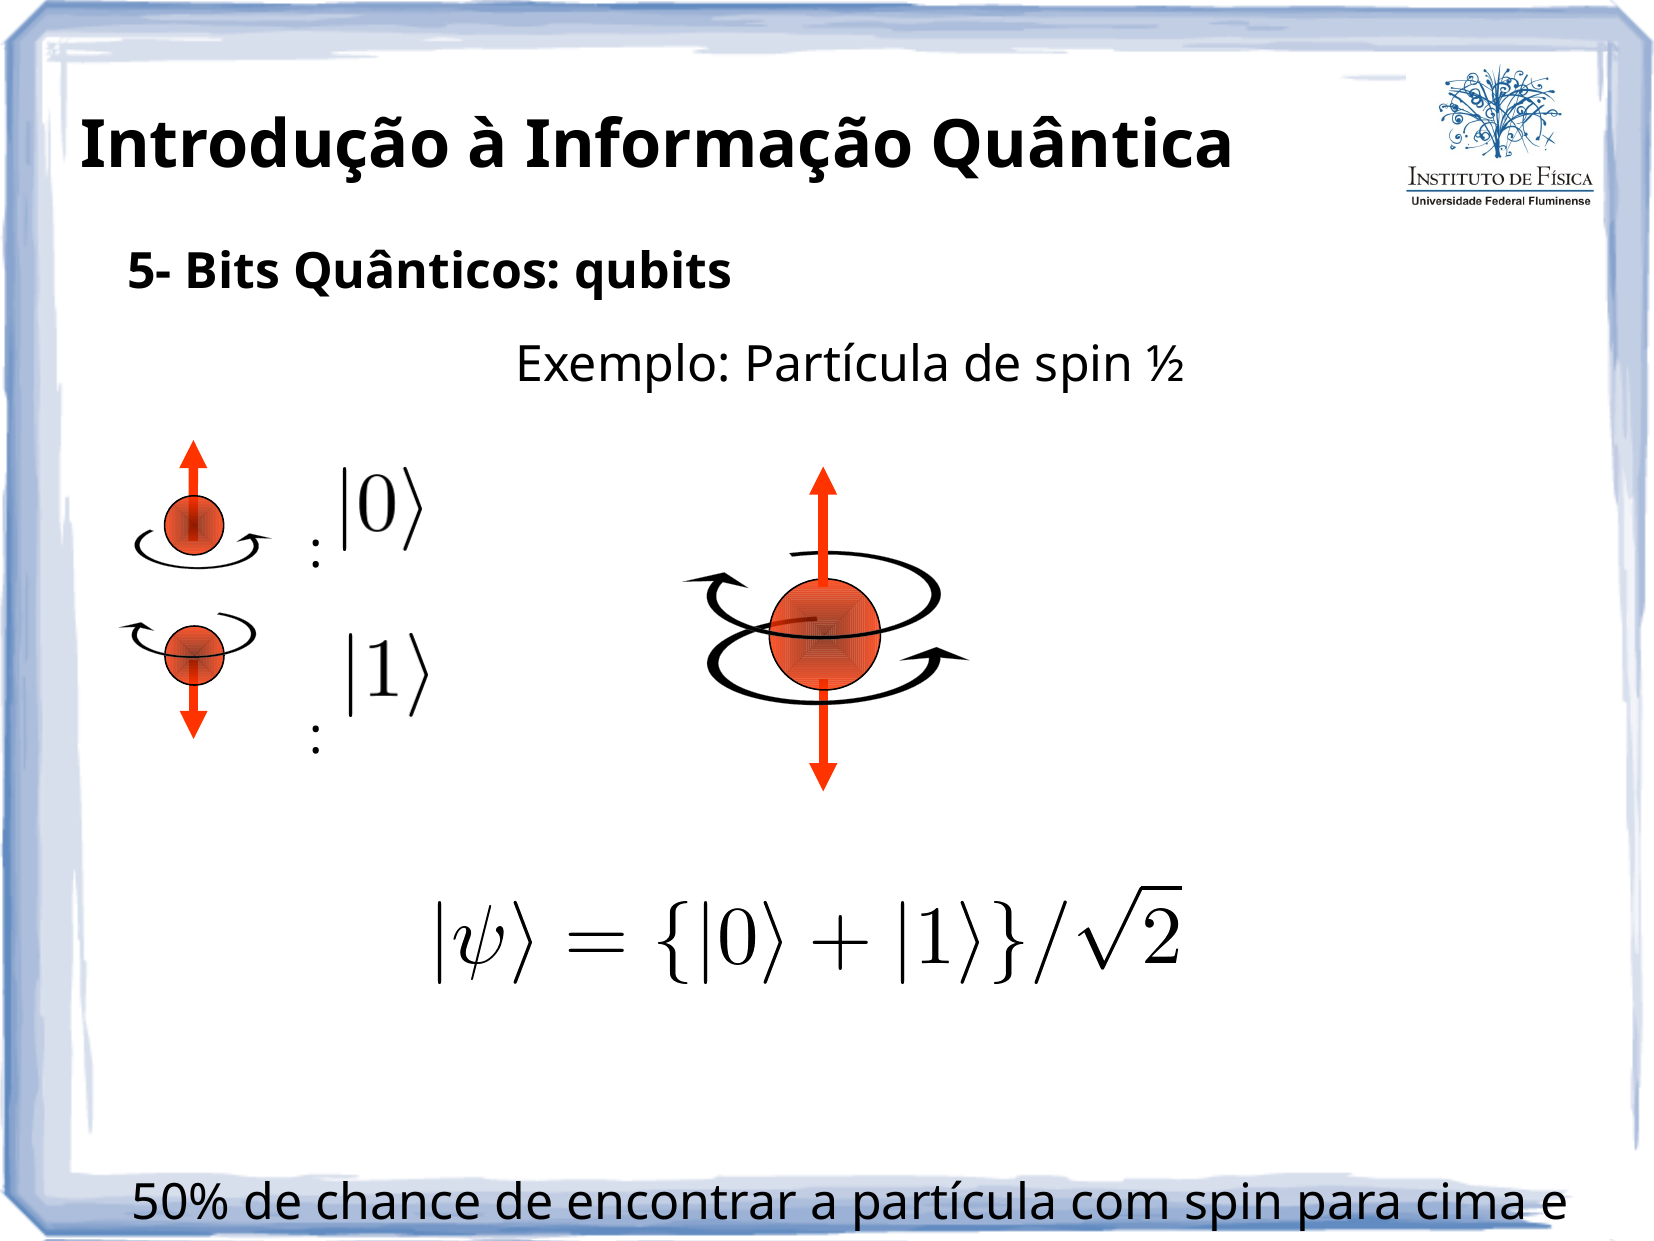

Introdução à Informação Quântica
5- Bits Quânticos: qubits
Exemplo: Partícula de spin ½
 :
 :
50% de chance de encontrar a partícula com spin para cima e 50% para baixo!